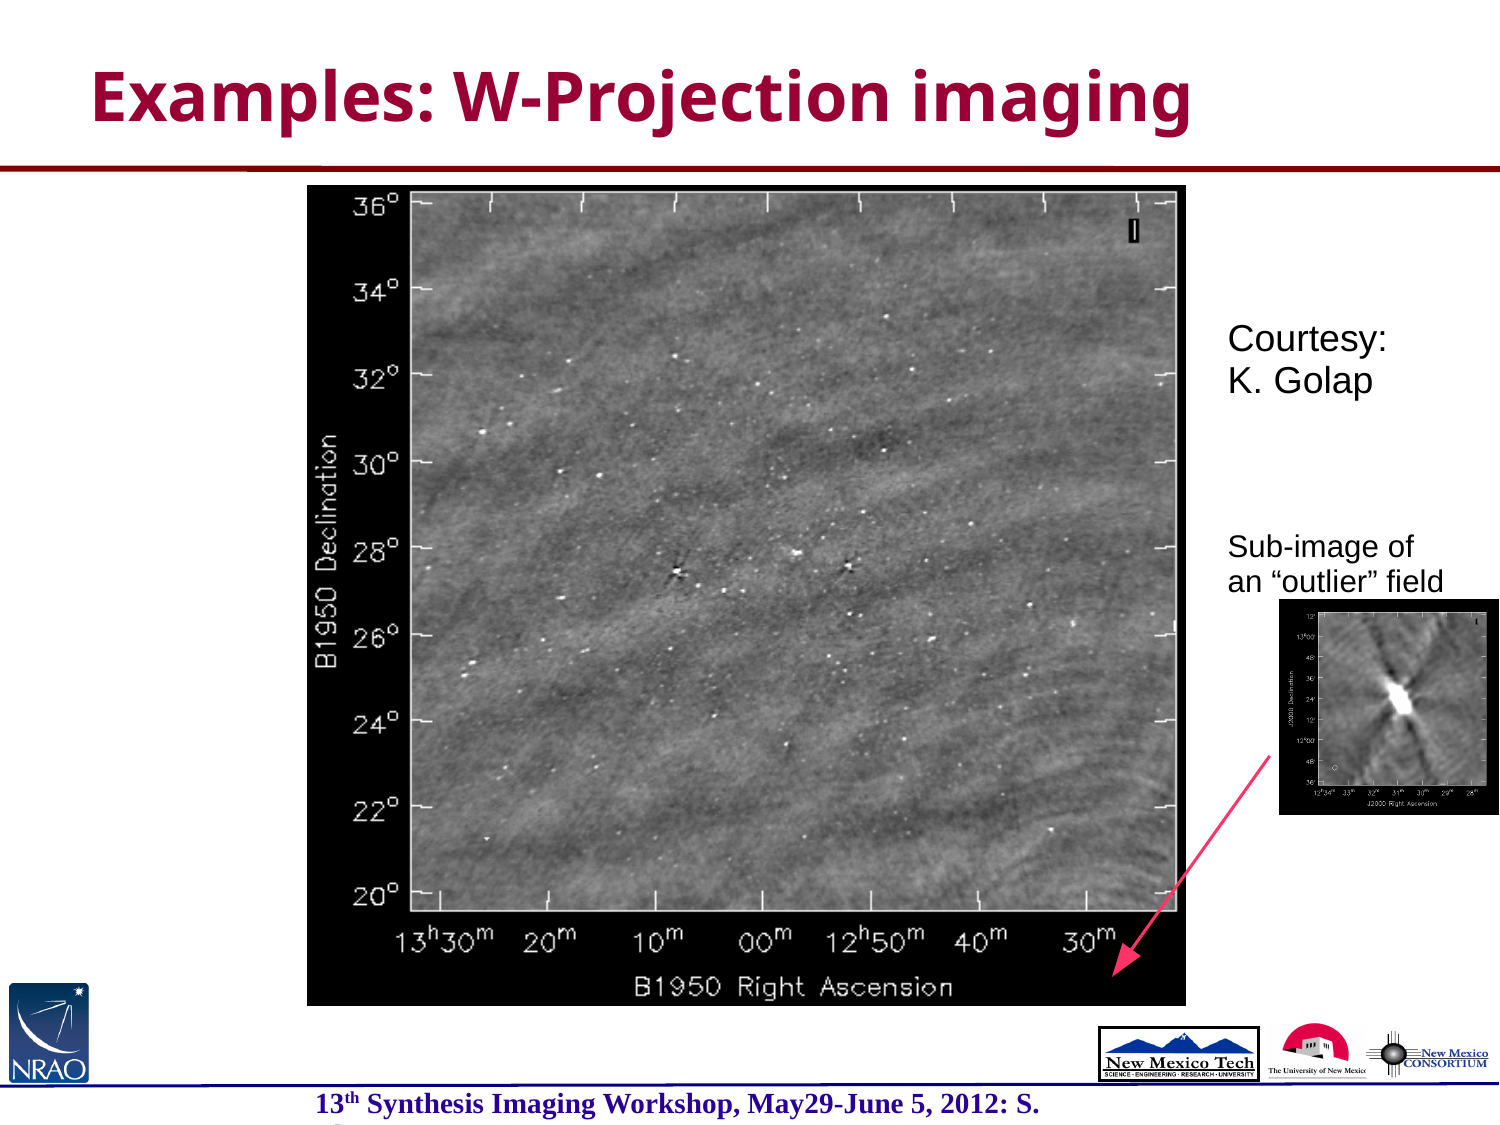

Examples: W-Projection imaging
Courtesy:
K. Golap
Sub-image of
an “outlier” field
#